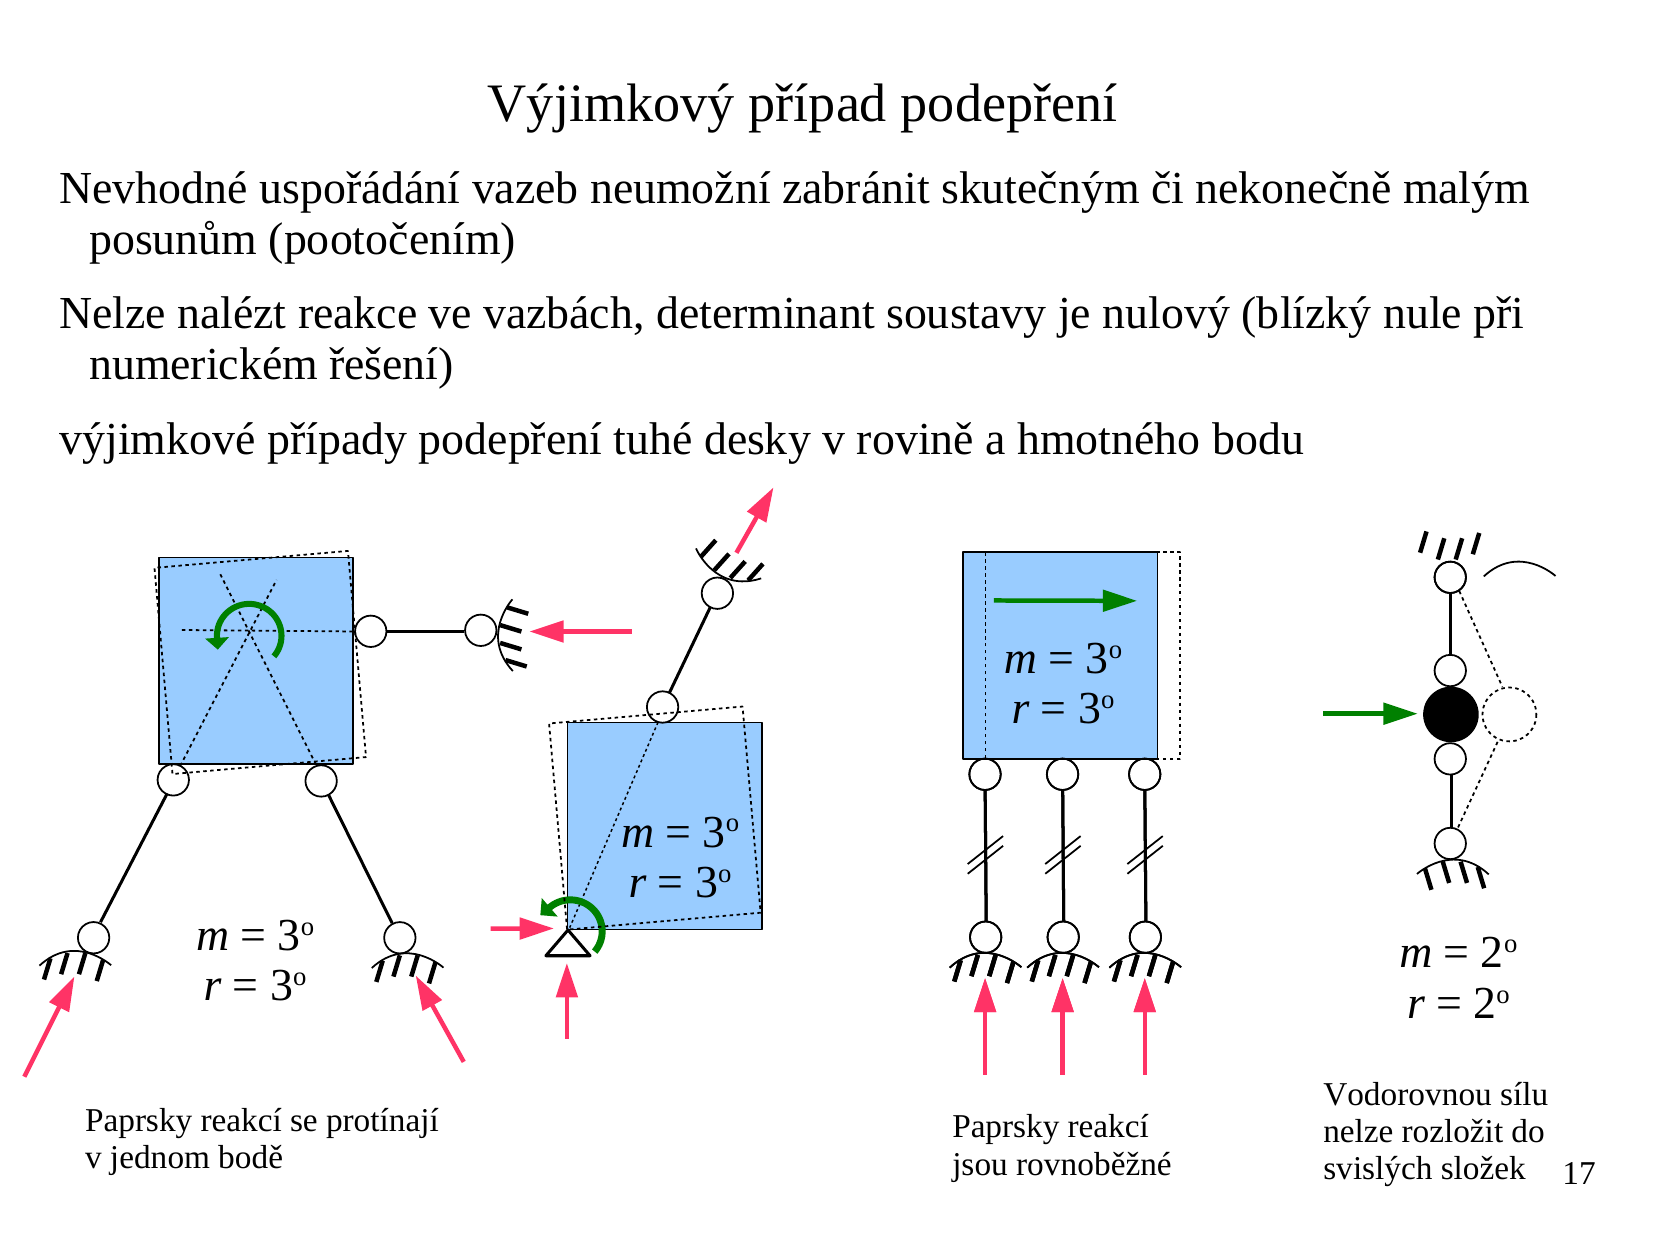

# Výjimkový případ podepření
Nevhodné uspořádání vazeb neumožní zabránit skutečným či nekonečně malým posunům (pootočením)
Nelze nalézt reakce ve vazbách, determinant soustavy je nulový (blízký nule při numerickém řešení)
výjimkové případy podepření tuhé desky v rovině a hmotného bodu
m = 3o
r = 3o
m = 3o
r = 3o
m = 3o
r = 3o
m = 2o
r = 2o
Vodorovnou sílu nelze rozložit do svislých složek
Paprsky reakcí se protínají v jednom bodě
Paprsky reakcí jsou rovnoběžné
17